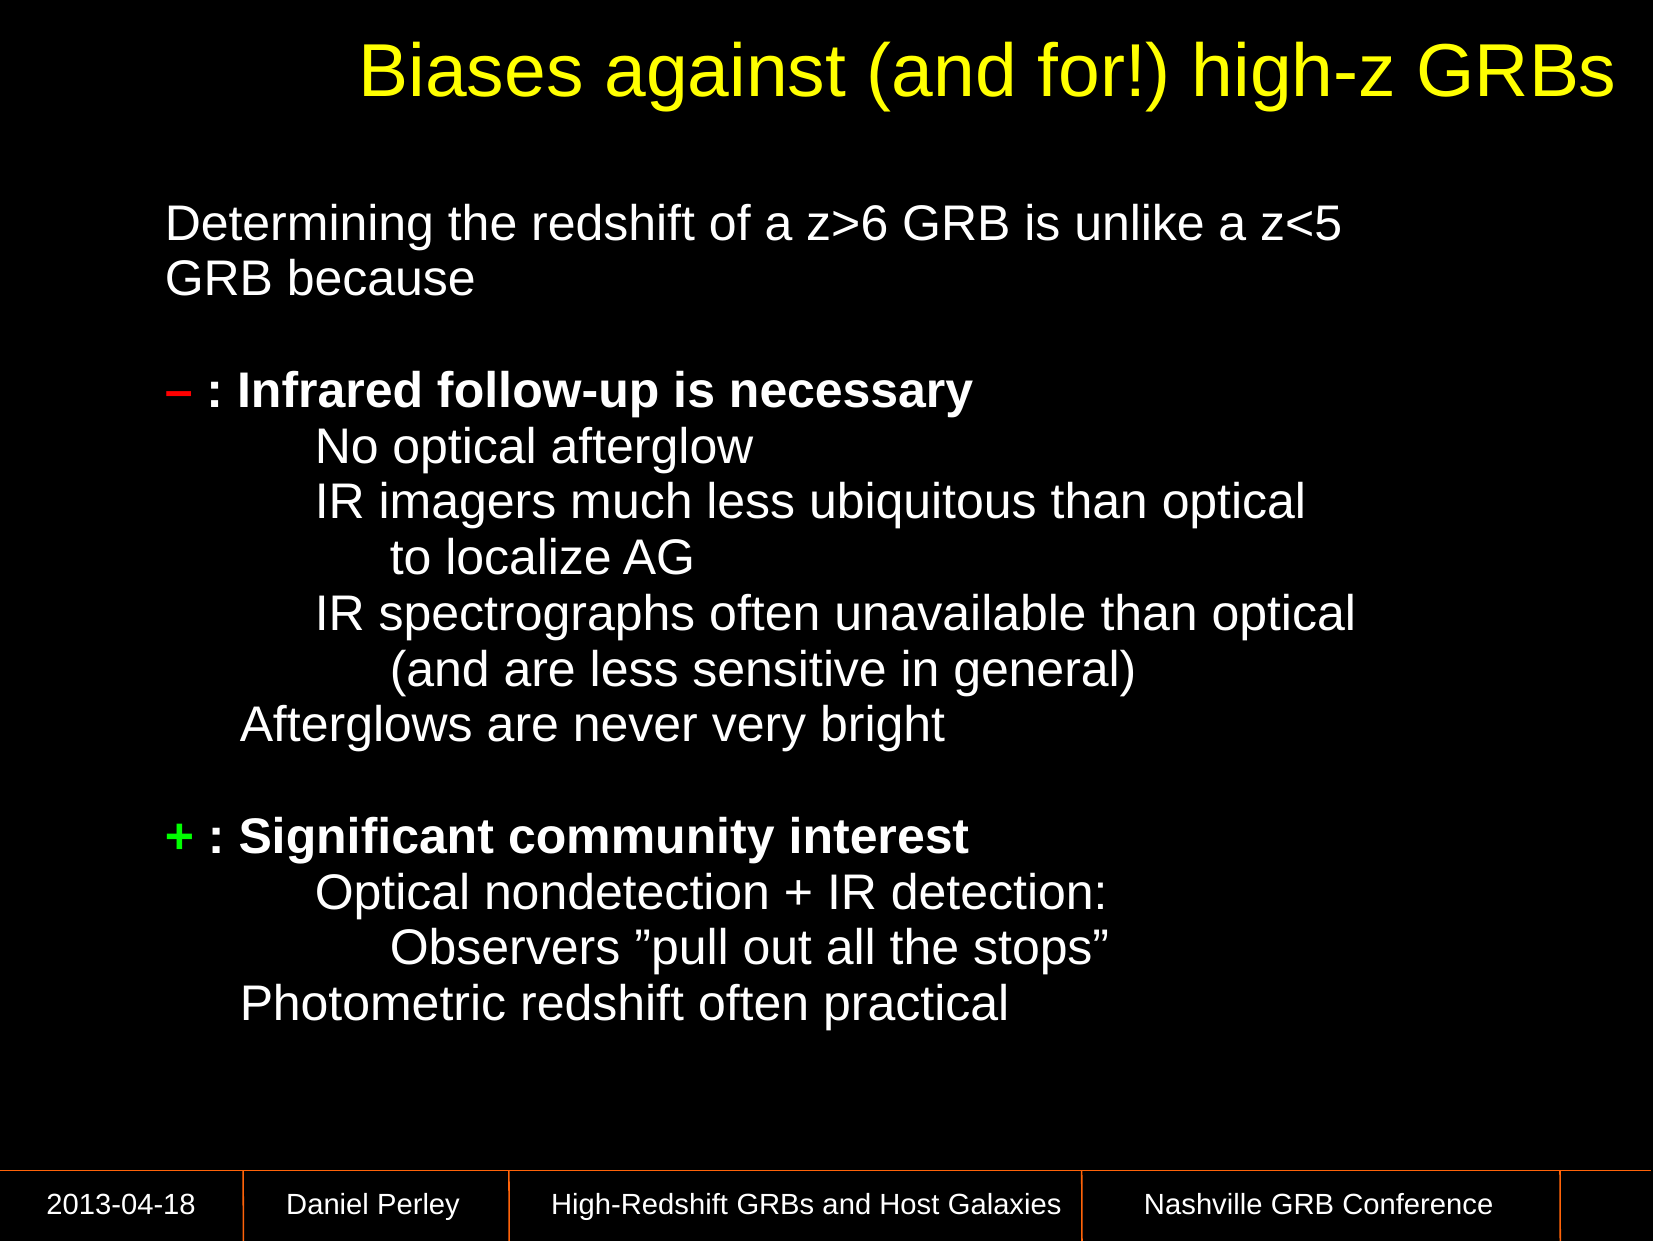

# Biases against (and for!) high-z GRBs
Determining the redshift of a z>6 GRB is unlike a z<5 GRB because
– : Infrared follow-up is necessary
		No optical afterglow
		IR imagers much less ubiquitous than optical
			to localize AG
		IR spectrographs often unavailable than optical
			(and are less sensitive in general)
	Afterglows are never very bright
+ : Significant community interest
		Optical nondetection + IR detection:
			Observers ”pull out all the stops”
	Photometric redshift often practical